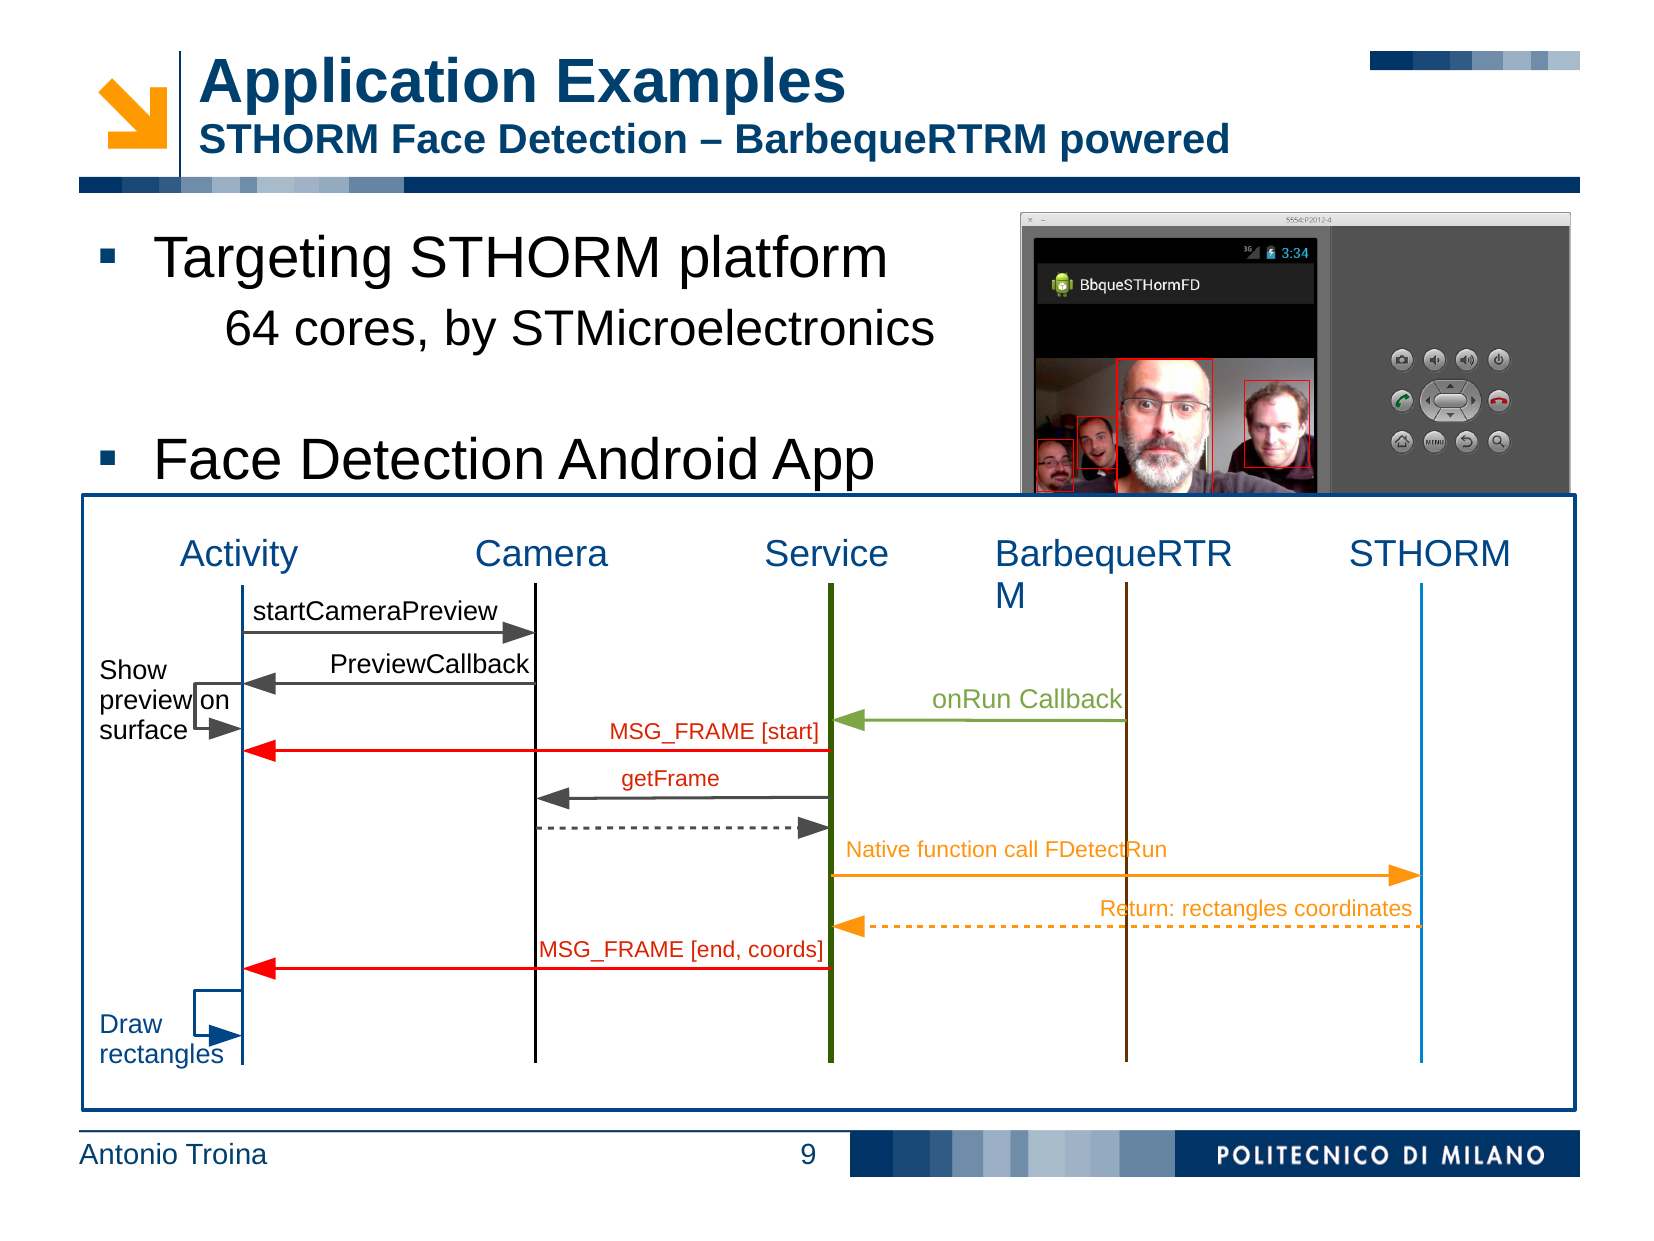

# Application Examples STHORM Face Detection – BarbequeRTRM powered
Targeting STHORM platform
64 cores, by STMicroelectronics
Face Detection Android App
Provided by STM
Re-engineered to exploit BarbequeRTRM and Android Camera
Activity
Camera
Service
BarbequeRTRM
STHORM
startCameraPreview
PreviewCallback
Show preview on surface
onRun Callback
MSG_FRAME [start]
getFrame
Native function call FDetectRun
Return: rectangles coordinates
MSG_FRAME [end, coords]
Draw rectangles
9